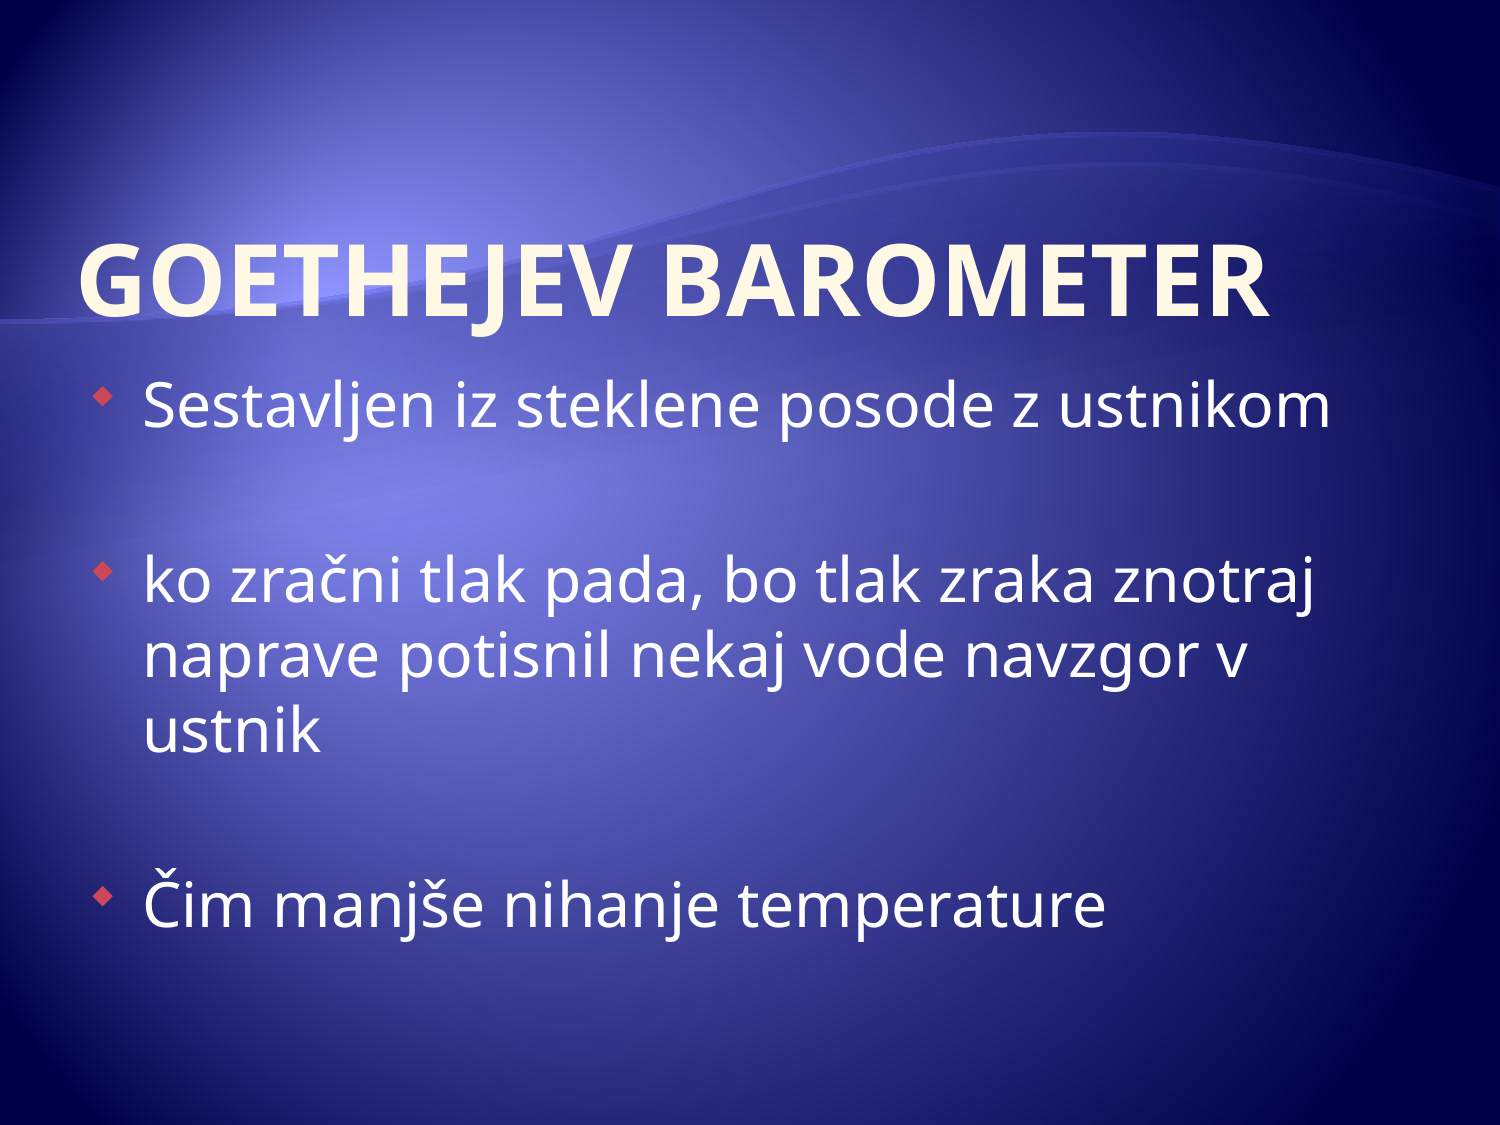

# GOETHEJEV BAROMETER
Sestavljen iz steklene posode z ustnikom
ko zračni tlak pada, bo tlak zraka znotraj naprave potisnil nekaj vode navzgor v ustnik
Čim manjše nihanje temperature